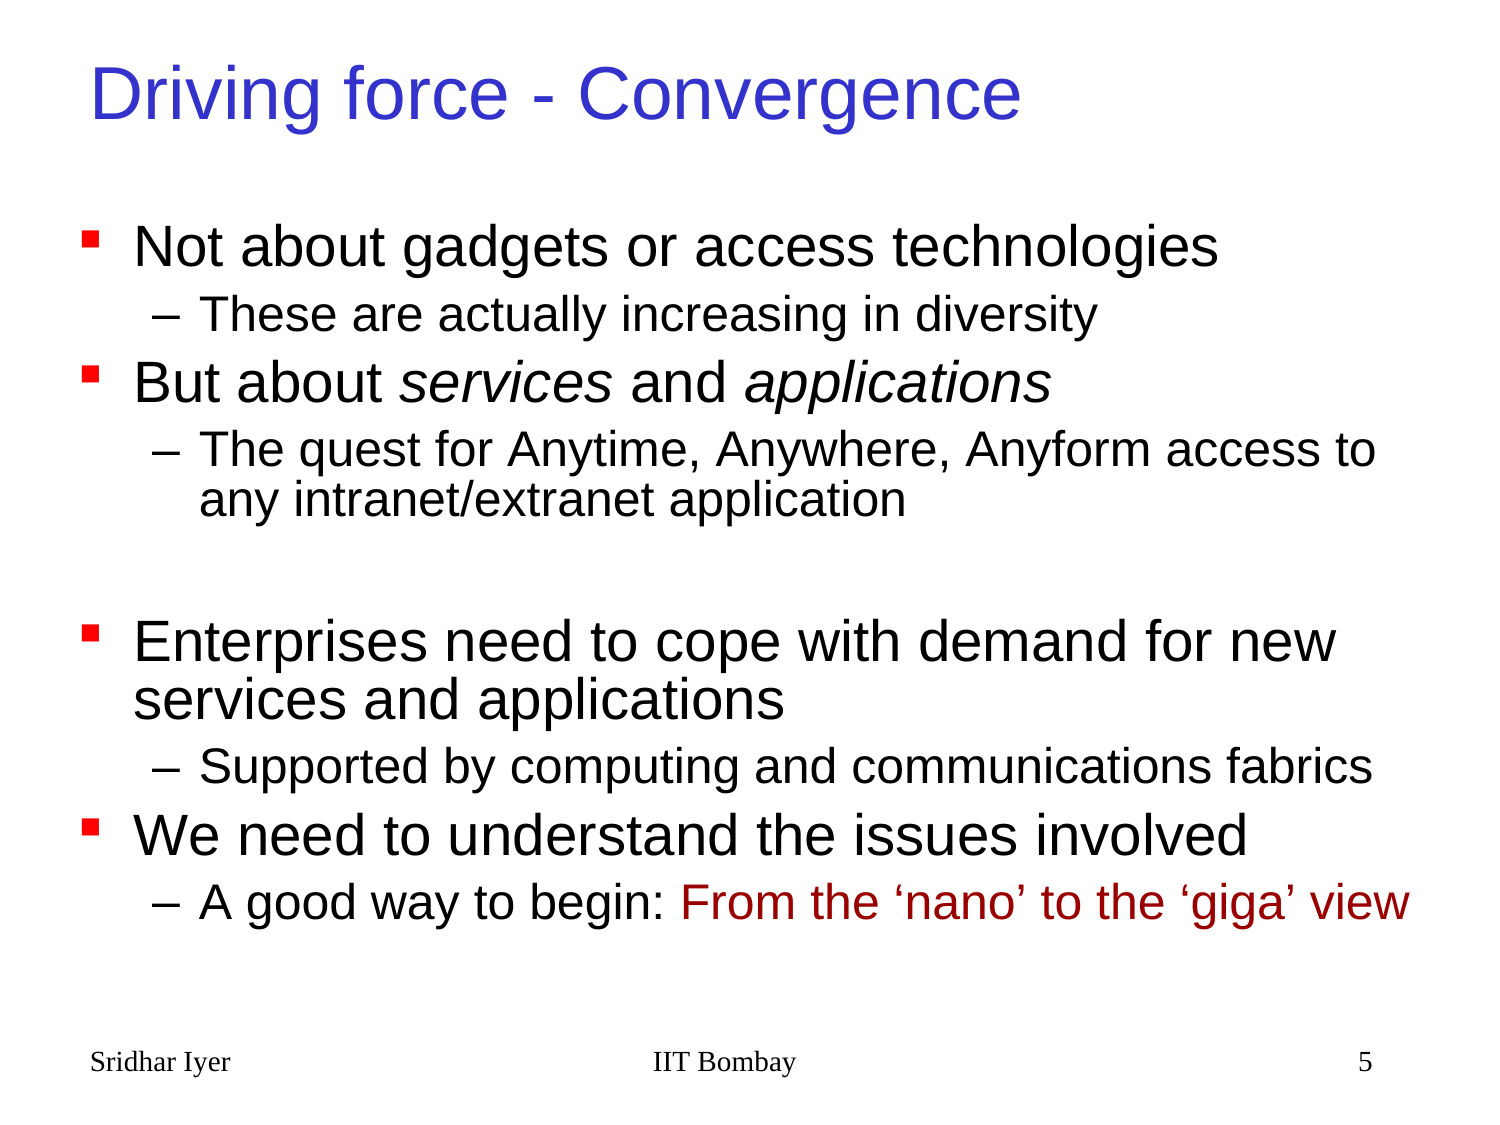

# Driving force - Convergence
Not about gadgets or access technologies
These are actually increasing in diversity
But about services and applications
The quest for Anytime, Anywhere, Anyform access to any intranet/extranet application
Enterprises need to cope with demand for new services and applications
Supported by computing and communications fabrics
We need to understand the issues involved
A good way to begin: From the ‘nano’ to the ‘giga’ view
Sridhar Iyer
IIT Bombay
5